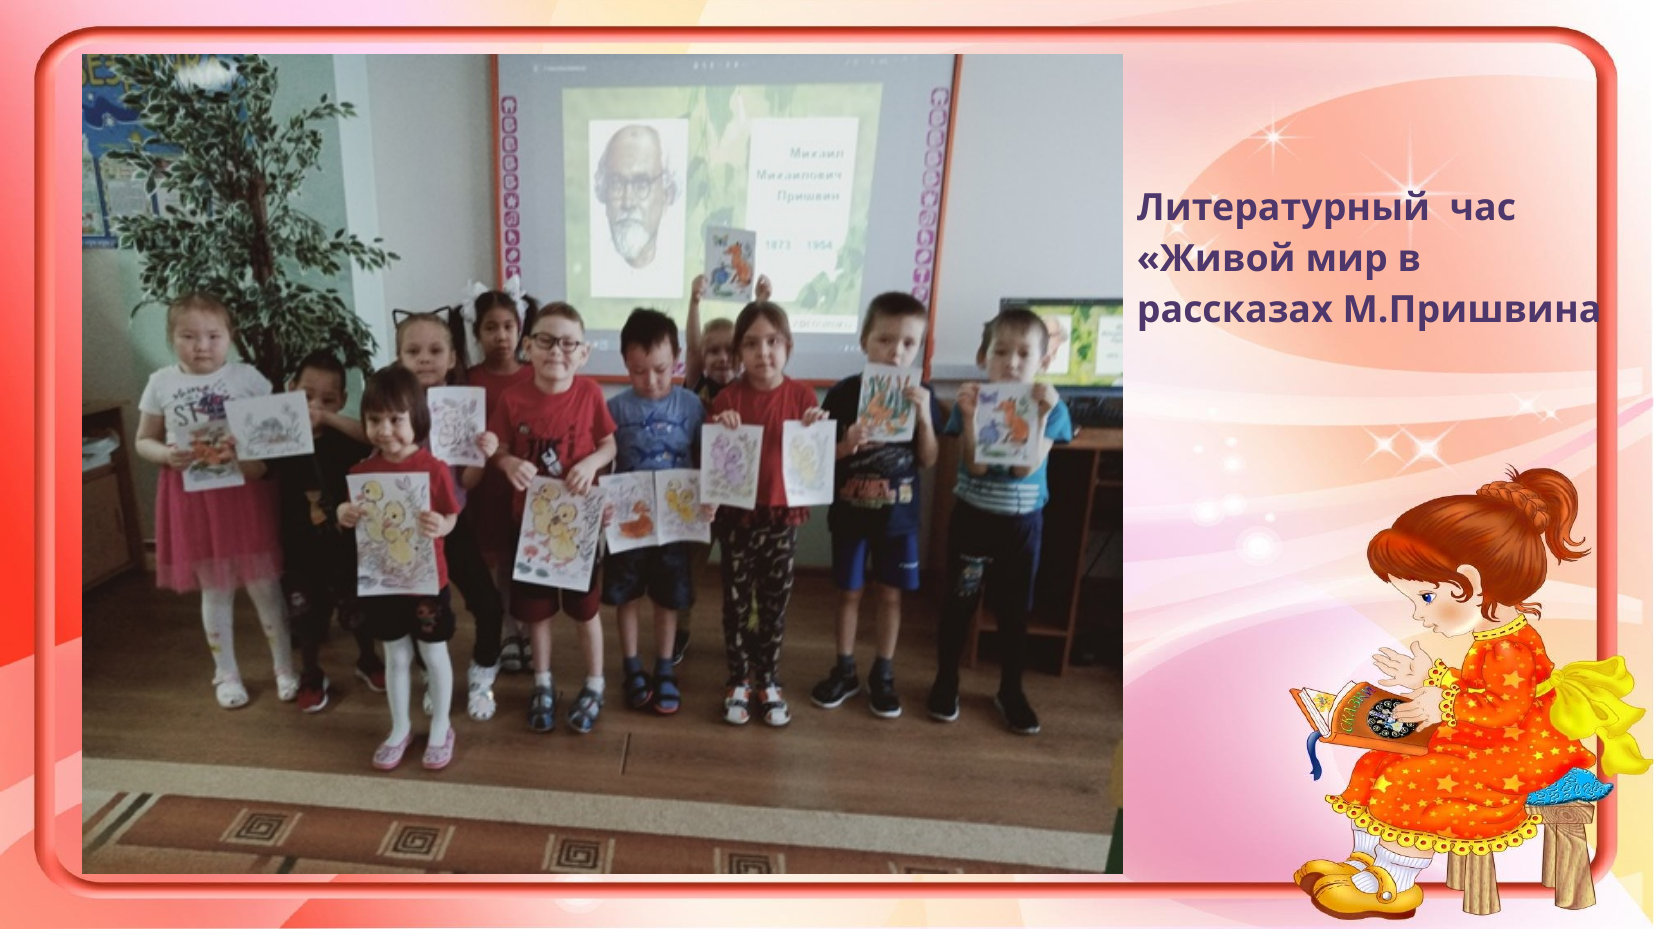

# ролроло
Литературный час
«Живой мир в
рассказах М.Пришвина